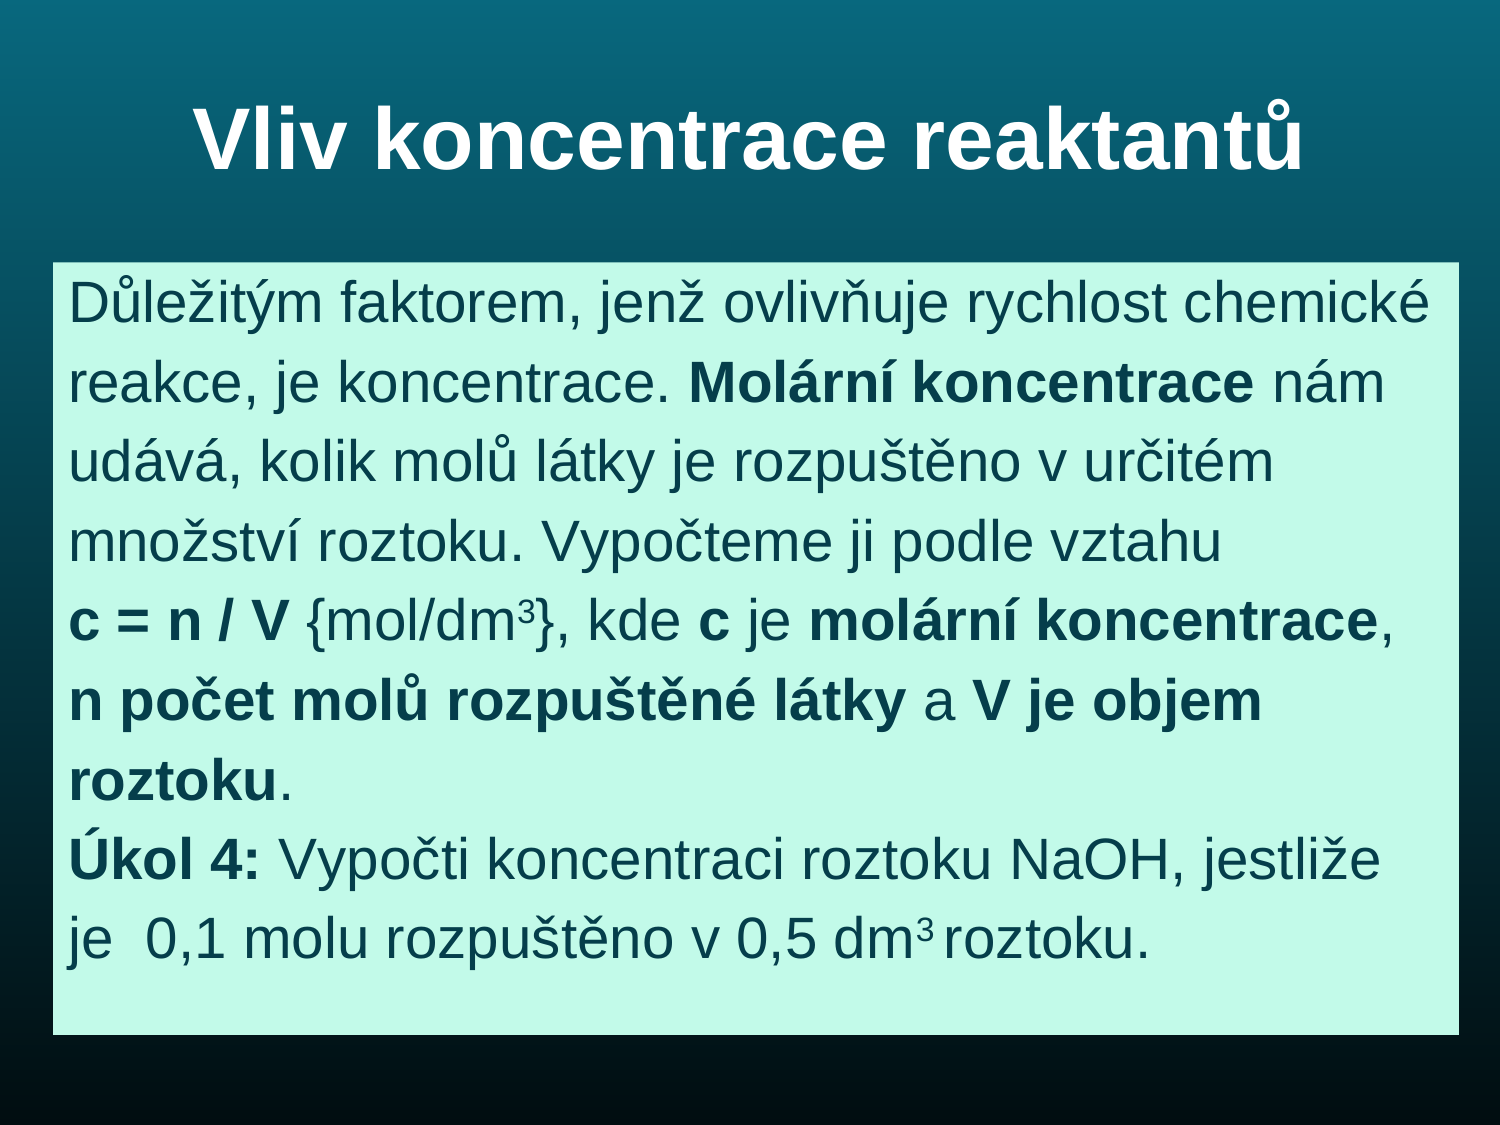

# Vliv koncentrace reaktantů
Důležitým faktorem, jenž ovlivňuje rychlost chemické
reakce, je koncentrace. Molární koncentrace nám
udává, kolik molů látky je rozpuštěno v určitém
množství roztoku. Vypočteme ji podle vztahu
c = n / V {mol/dm3}, kde c je molární koncentrace,
n počet molů rozpuštěné látky a V je objem
roztoku.
Úkol 4: Vypočti koncentraci roztoku NaOH, jestliže
je 0,1 molu rozpuštěno v 0,5 dm3 roztoku.